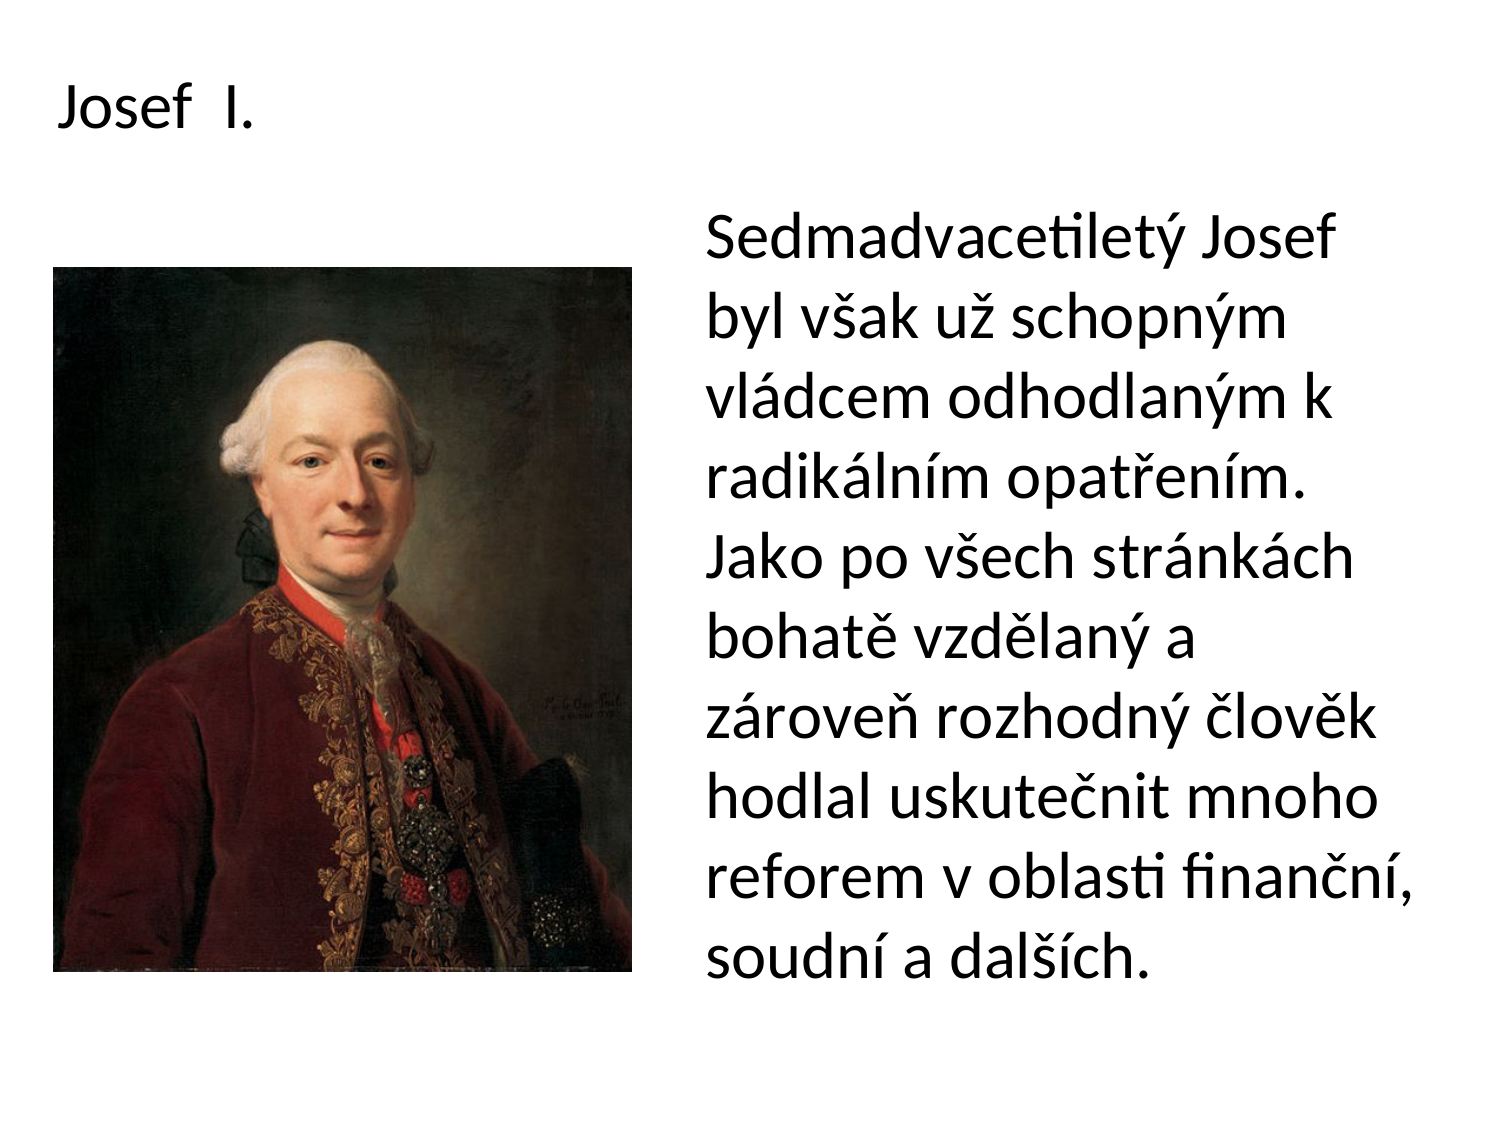

Josef I.
Sedmadvacetiletý Josef byl však už schopným vládcem odhodlaným k radikálním opatřením. Jako po všech stránkách bohatě vzdělaný a zároveň rozhodný člověk hodlal uskutečnit mnoho reforem v oblasti finanční, soudní a dalších.